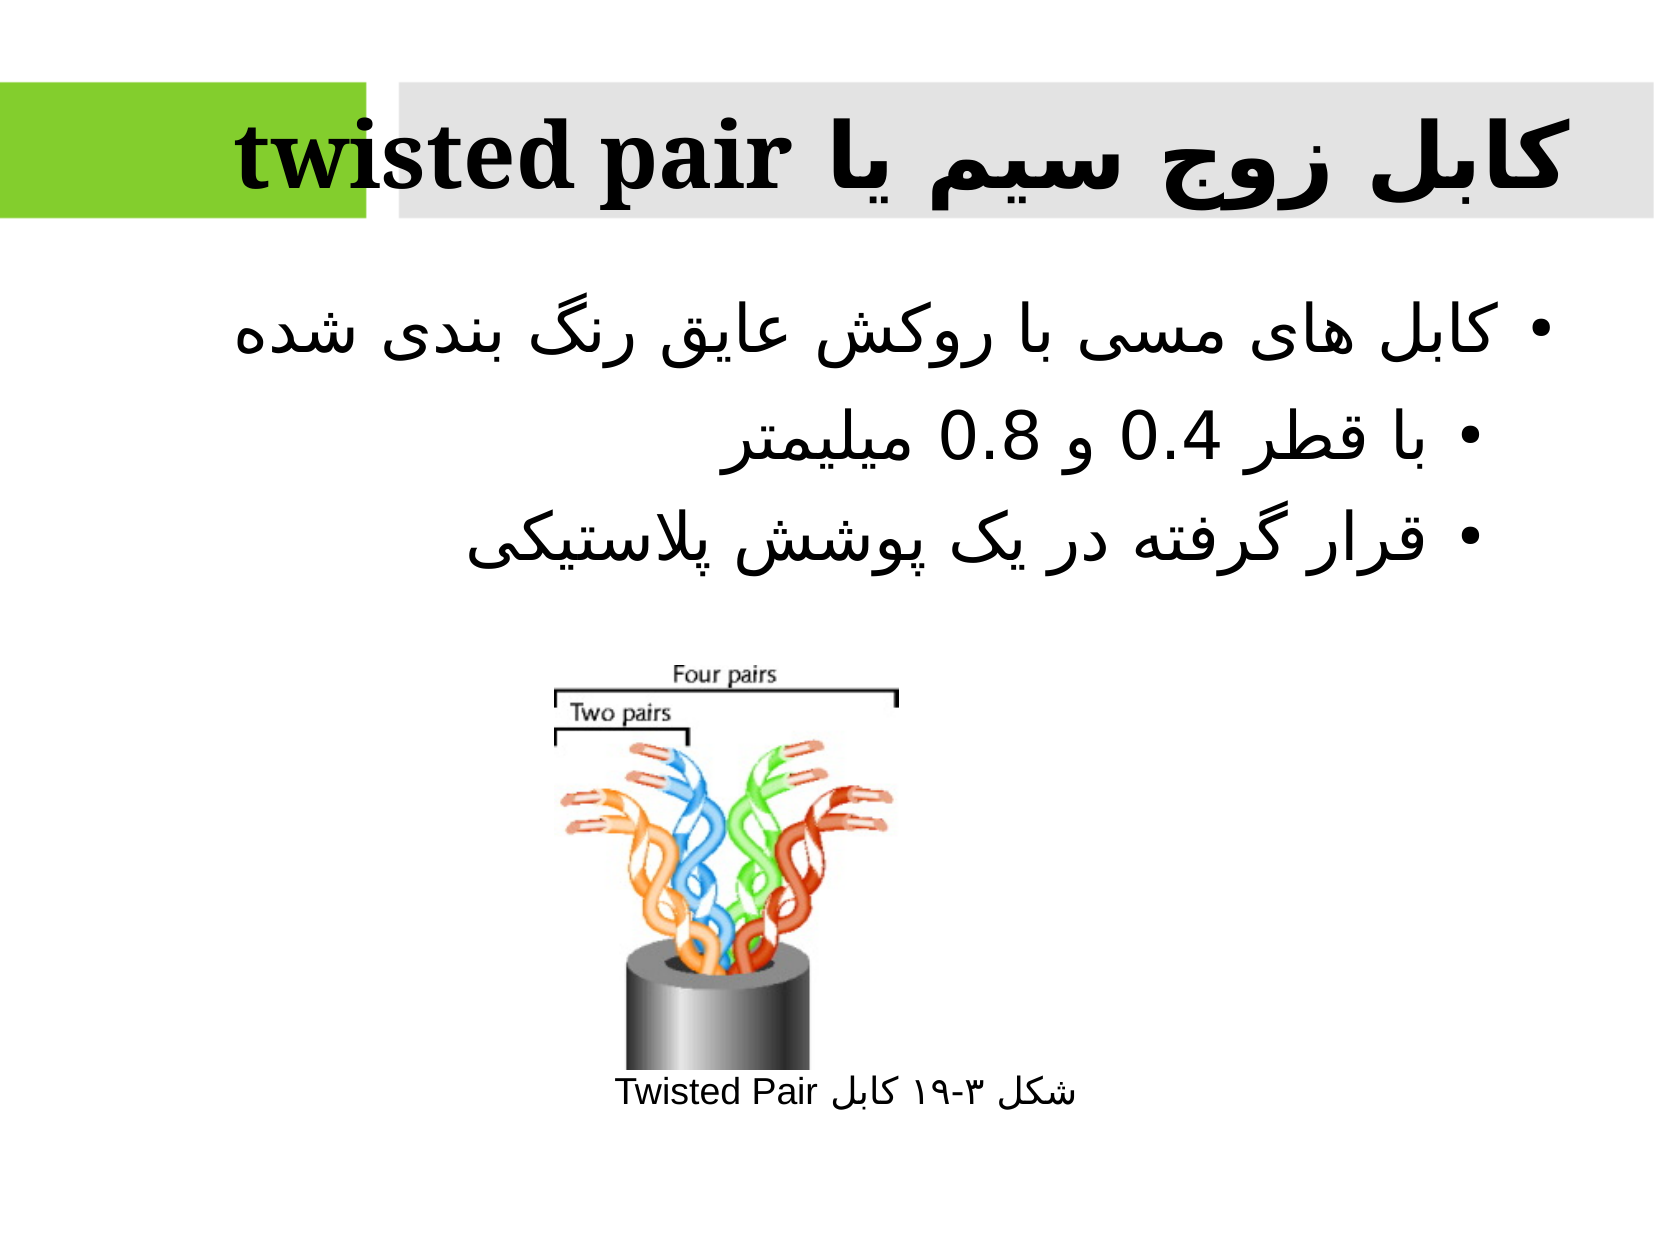

# کابل زوج سیم یا twisted pair
کابل های مسی با روکش عایق رنگ بندی شده
با قطر 0.4 و 0.8 میلیمتر
قرار گرفته در یک پوشش پلاستیکی
شکل ۳-۱۹ کابل Twisted Pair